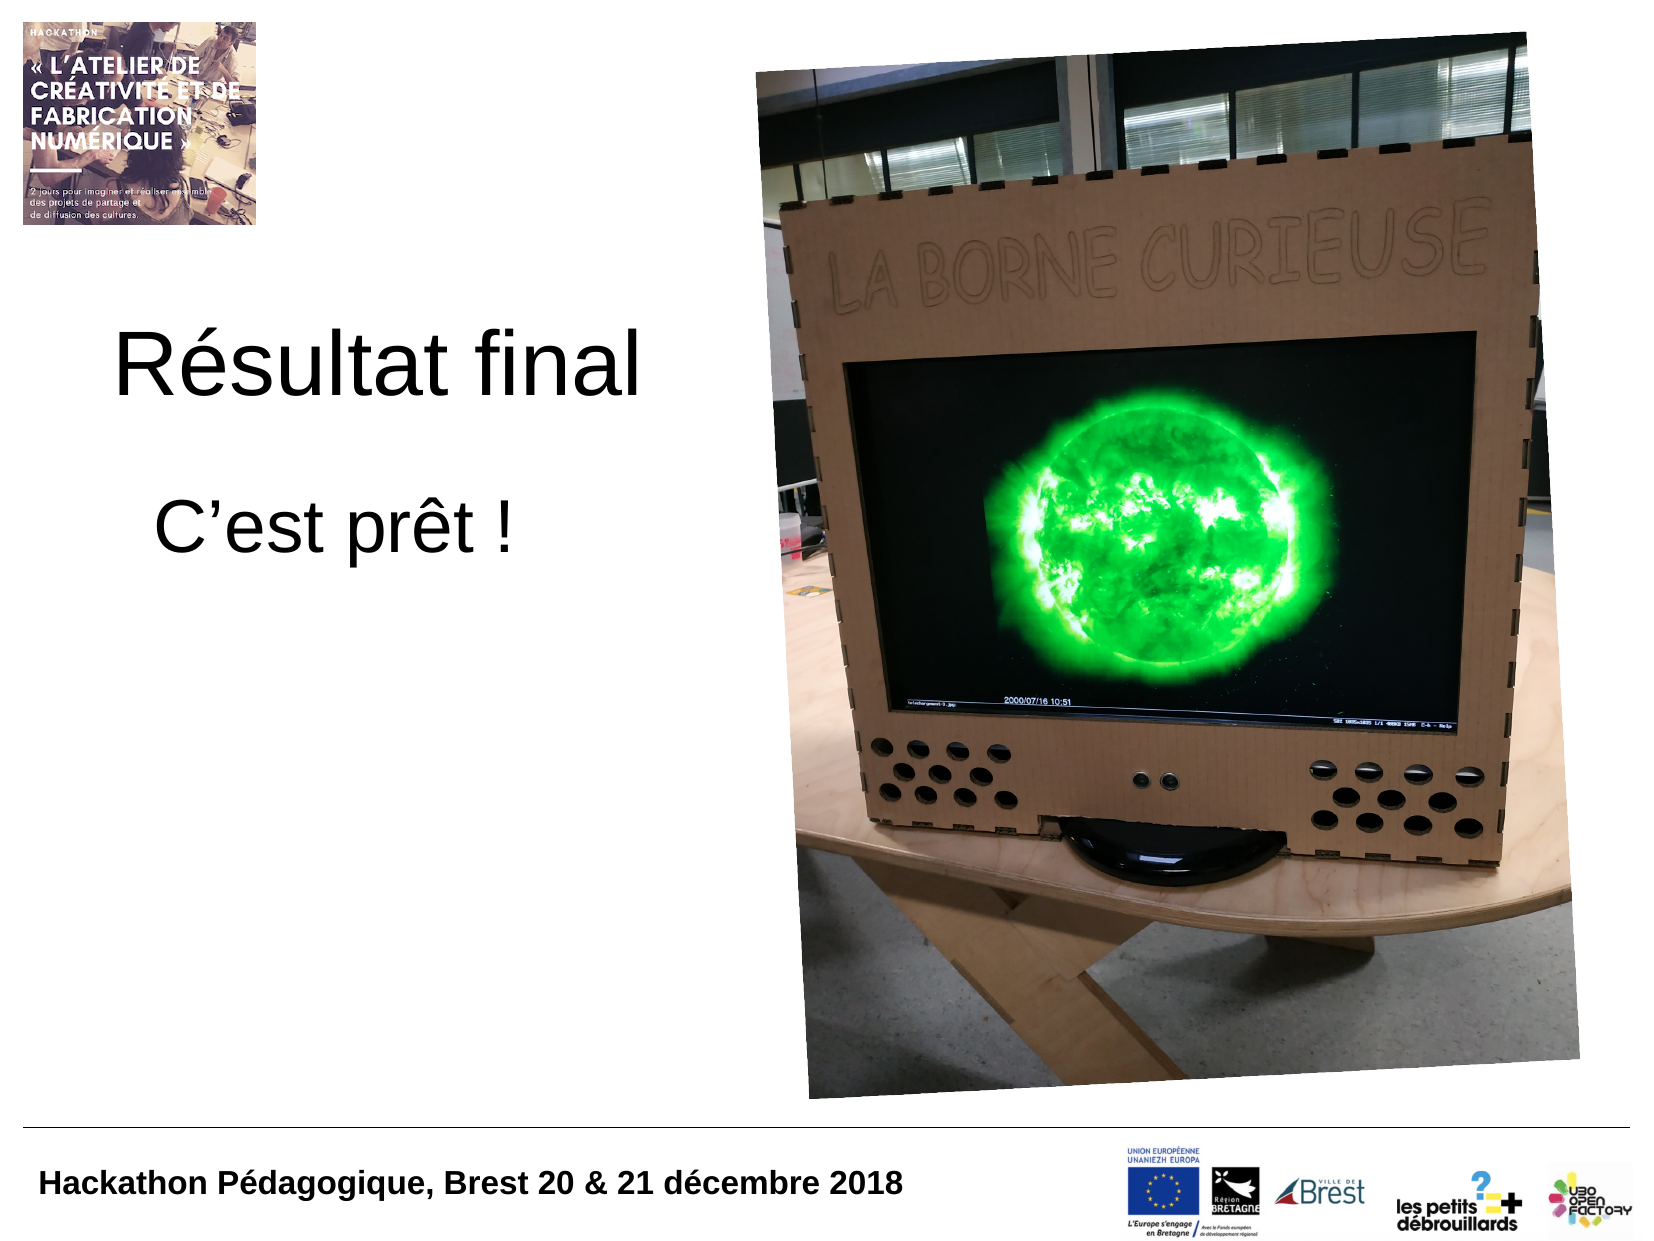

# Résultat final
C’est prêt !
Hackathon Pédagogique, Brest 20 & 21 décembre 2018